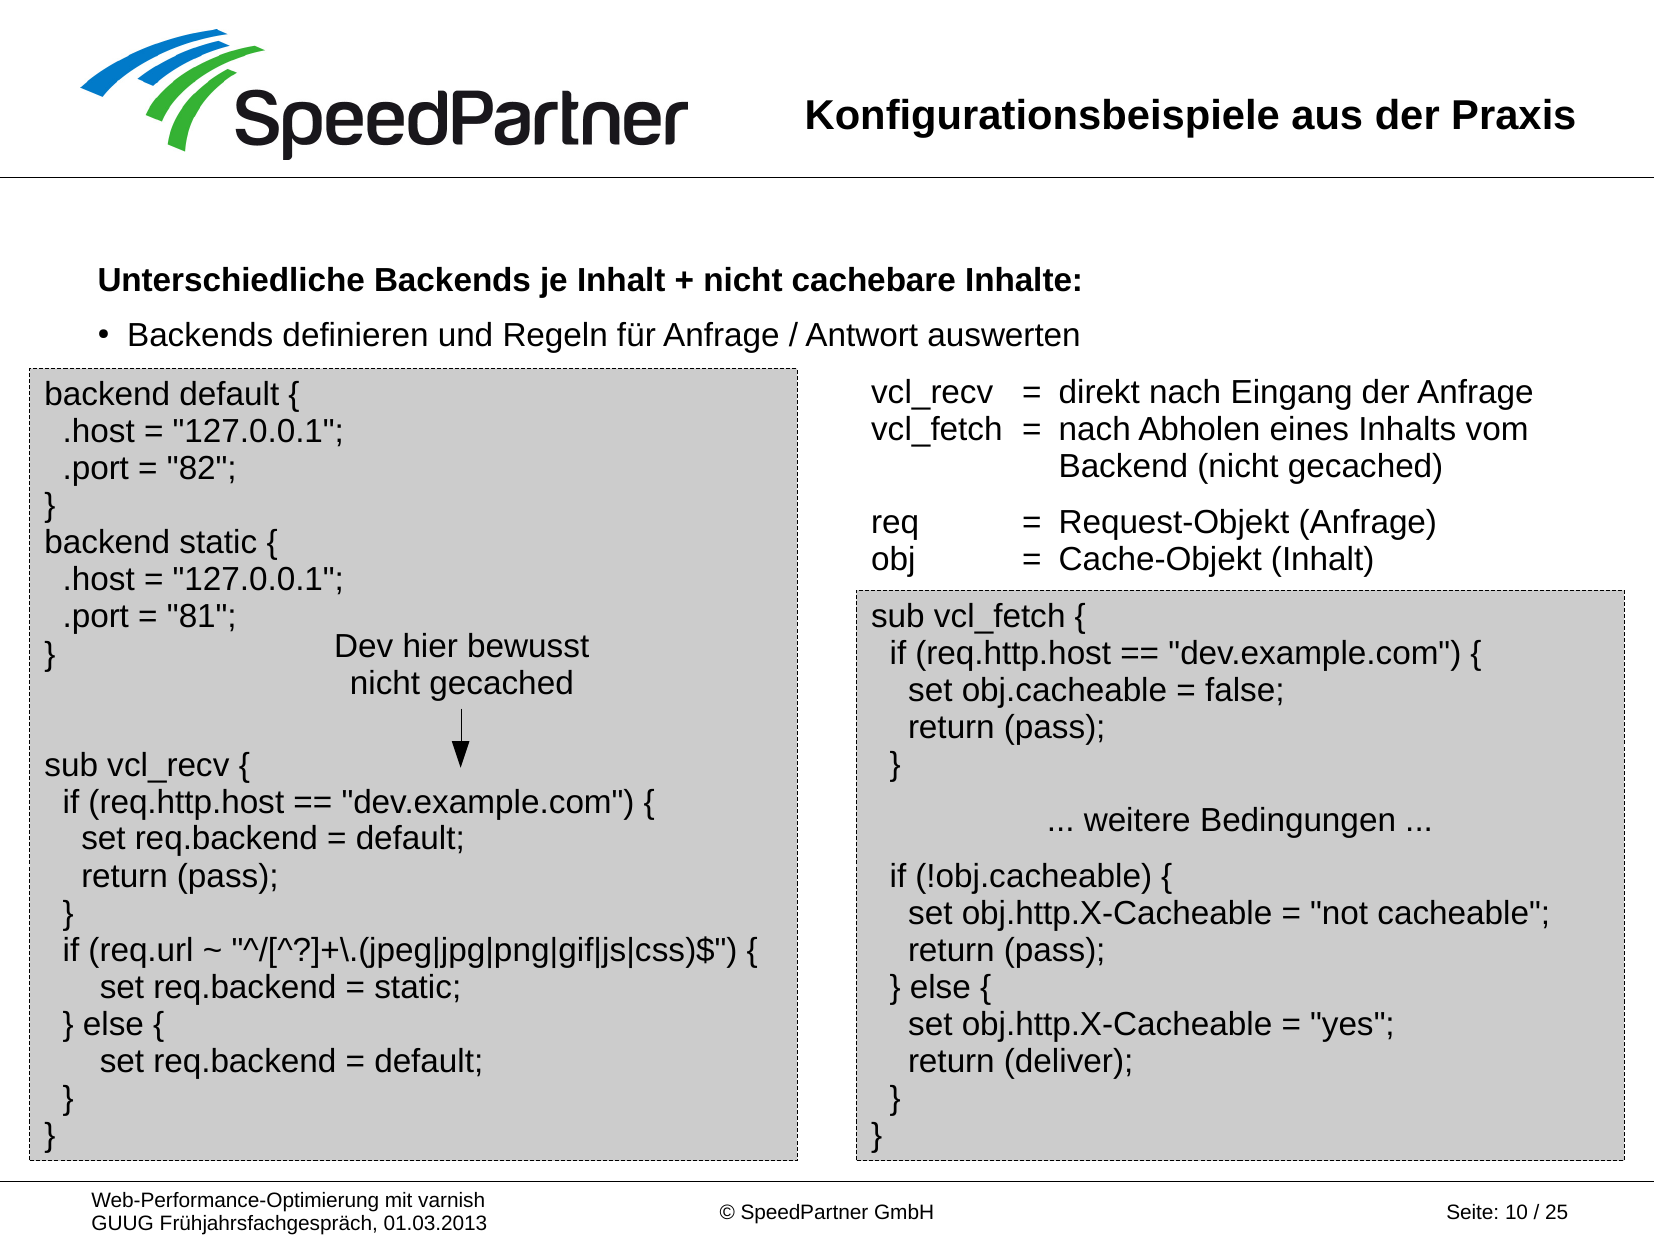

# Konfigurationsbeispiele aus der Praxis
Unterschiedliche Backends je Inhalt + nicht cachebare Inhalte:
Backends definieren und Regeln für Anfrage / Antwort auswerten
vcl_recv 	=	direkt nach Eingang der Anfrage
vcl_fetch 	=	nach Abholen eines Inhalts vom
		Backend (nicht gecached)
req	=	Request-Objekt (Anfrage)
obj	=	Cache-Objekt (Inhalt)
backend default {
 .host = "127.0.0.1";
 .port = "82";
}
backend static {
 .host = "127.0.0.1";
 .port = "81";
}
sub vcl_recv {
 if (req.http.host == "dev.example.com") {
 set req.backend = default;
 return (pass);
 }
 if (req.url ~ "^/[^?]+\.(jpeg|jpg|png|gif|js|css)$") {
 set req.backend = static;
 } else {
 set req.backend = default;
 }
}
sub vcl_fetch {
 if (req.http.host == "dev.example.com") {
 set obj.cacheable = false;
 return (pass);
 }
... weitere Bedingungen ...
 if (!obj.cacheable) {
 set obj.http.X-Cacheable = "not cacheable";
 return (pass);
 } else {
 set obj.http.X-Cacheable = "yes";
 return (deliver);
 }
}
Dev hier bewusst
nicht gecached